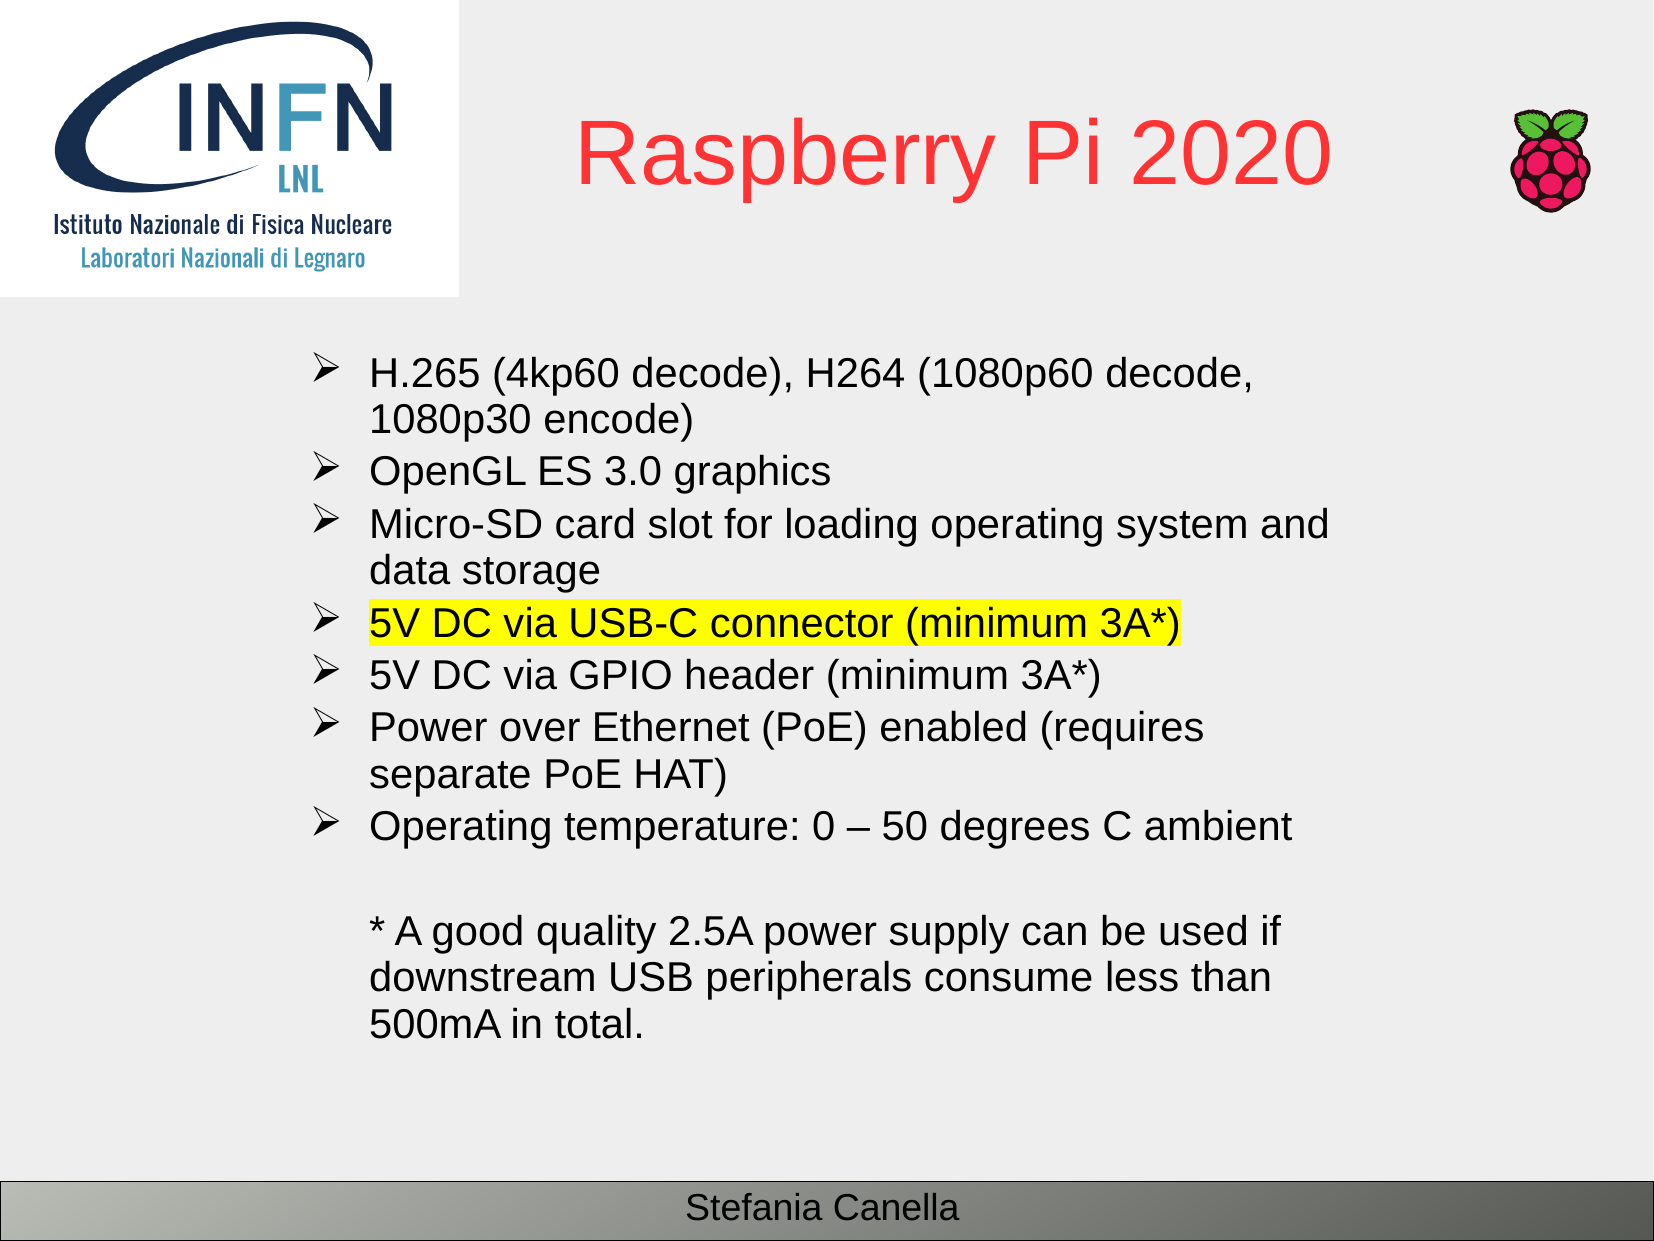

# Raspberry Pi 2020
H.265 (4kp60 decode), H264 (1080p60 decode, 1080p30 encode)
OpenGL ES 3.0 graphics
Micro-SD card slot for loading operating system and data storage
5V DC via USB-C connector (minimum 3A*)
5V DC via GPIO header (minimum 3A*)
Power over Ethernet (PoE) enabled (requires separate PoE HAT)
Operating temperature: 0 – 50 degrees C ambient
* A good quality 2.5A power supply can be used if downstream USB peripherals consume less than 500mA in total.
Stefania Canella